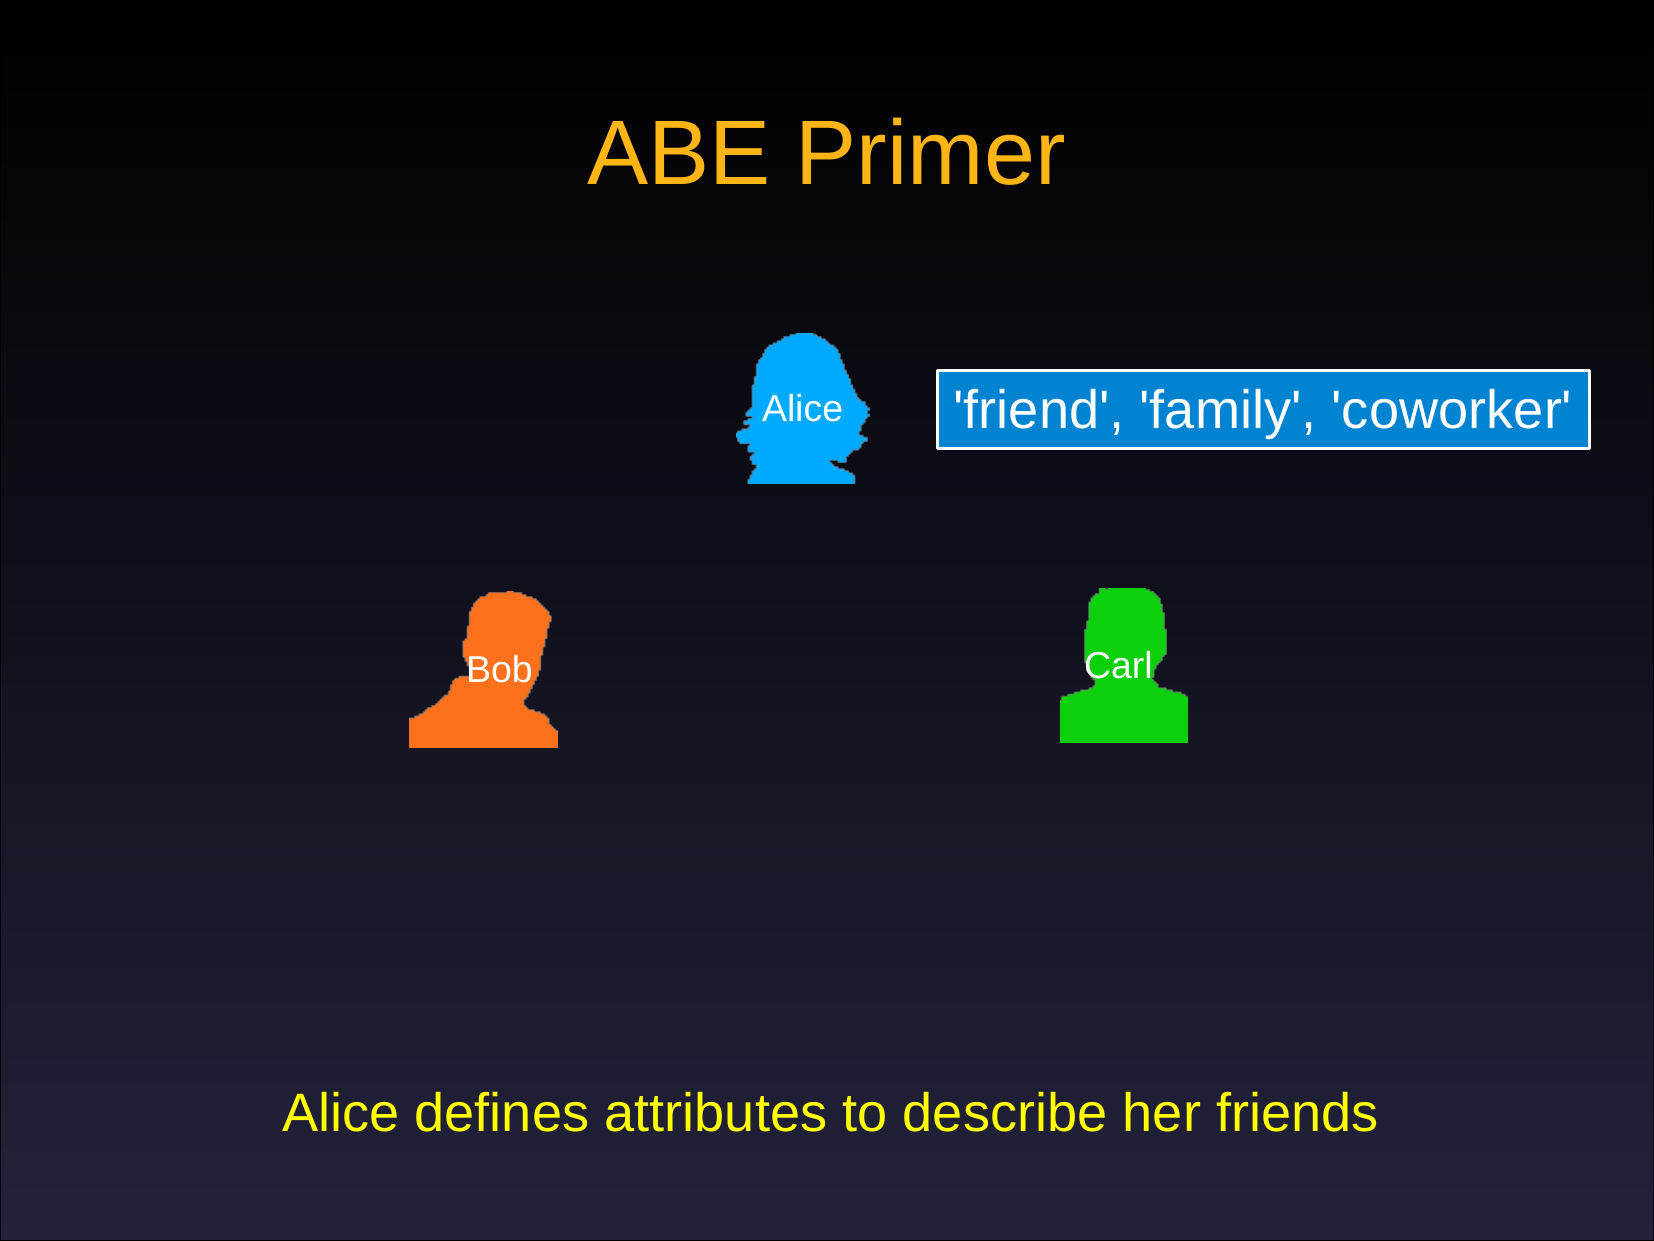

# ABE Primer
Alice
'friend', 'family', 'coworker'
Carl
 Bob
Alice defines attributes to describe her friends